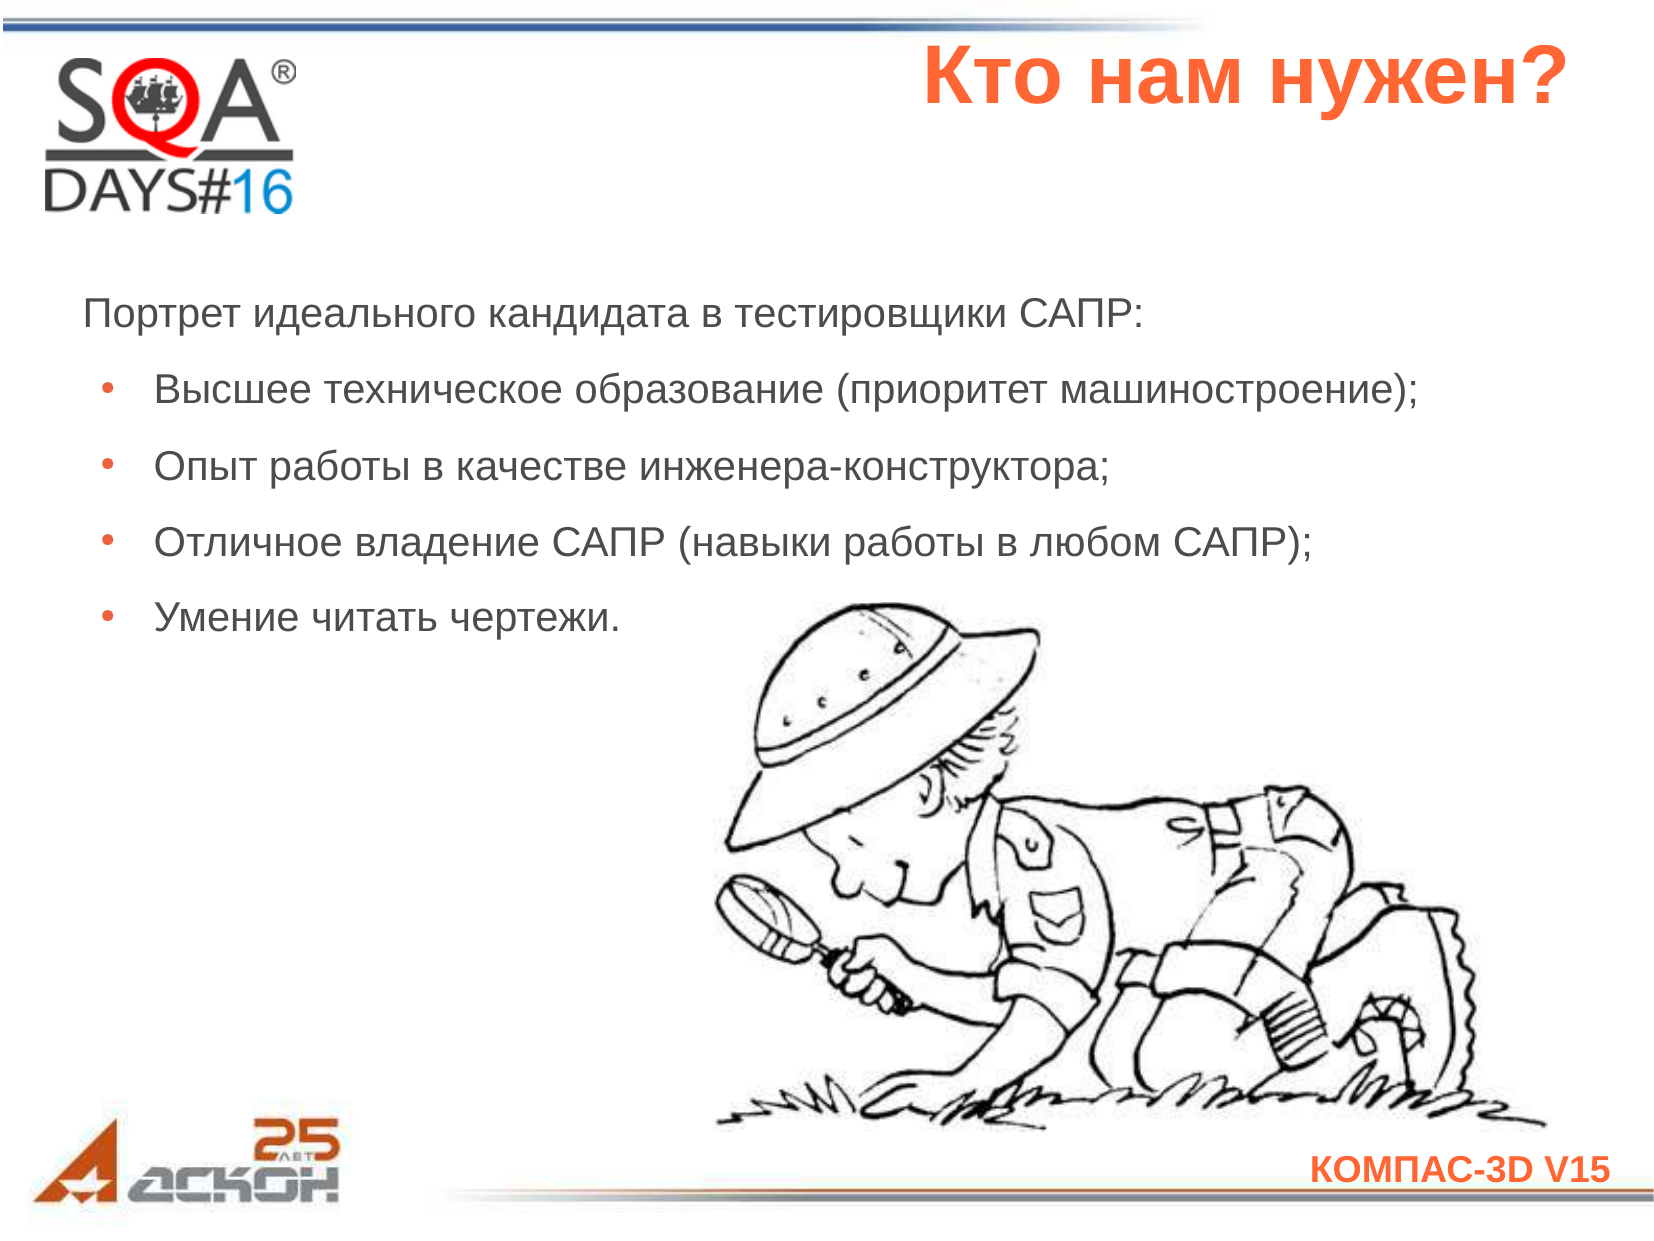

# Кто нам нужен?
Портрет идеального кандидата в тестировщики САПР:
Высшее техническое образование (приоритет машиностроение);
Опыт работы в качестве инженера-конструктора;
Отличное владение САПР (навыки работы в любом САПР);
Умение читать чертежи.